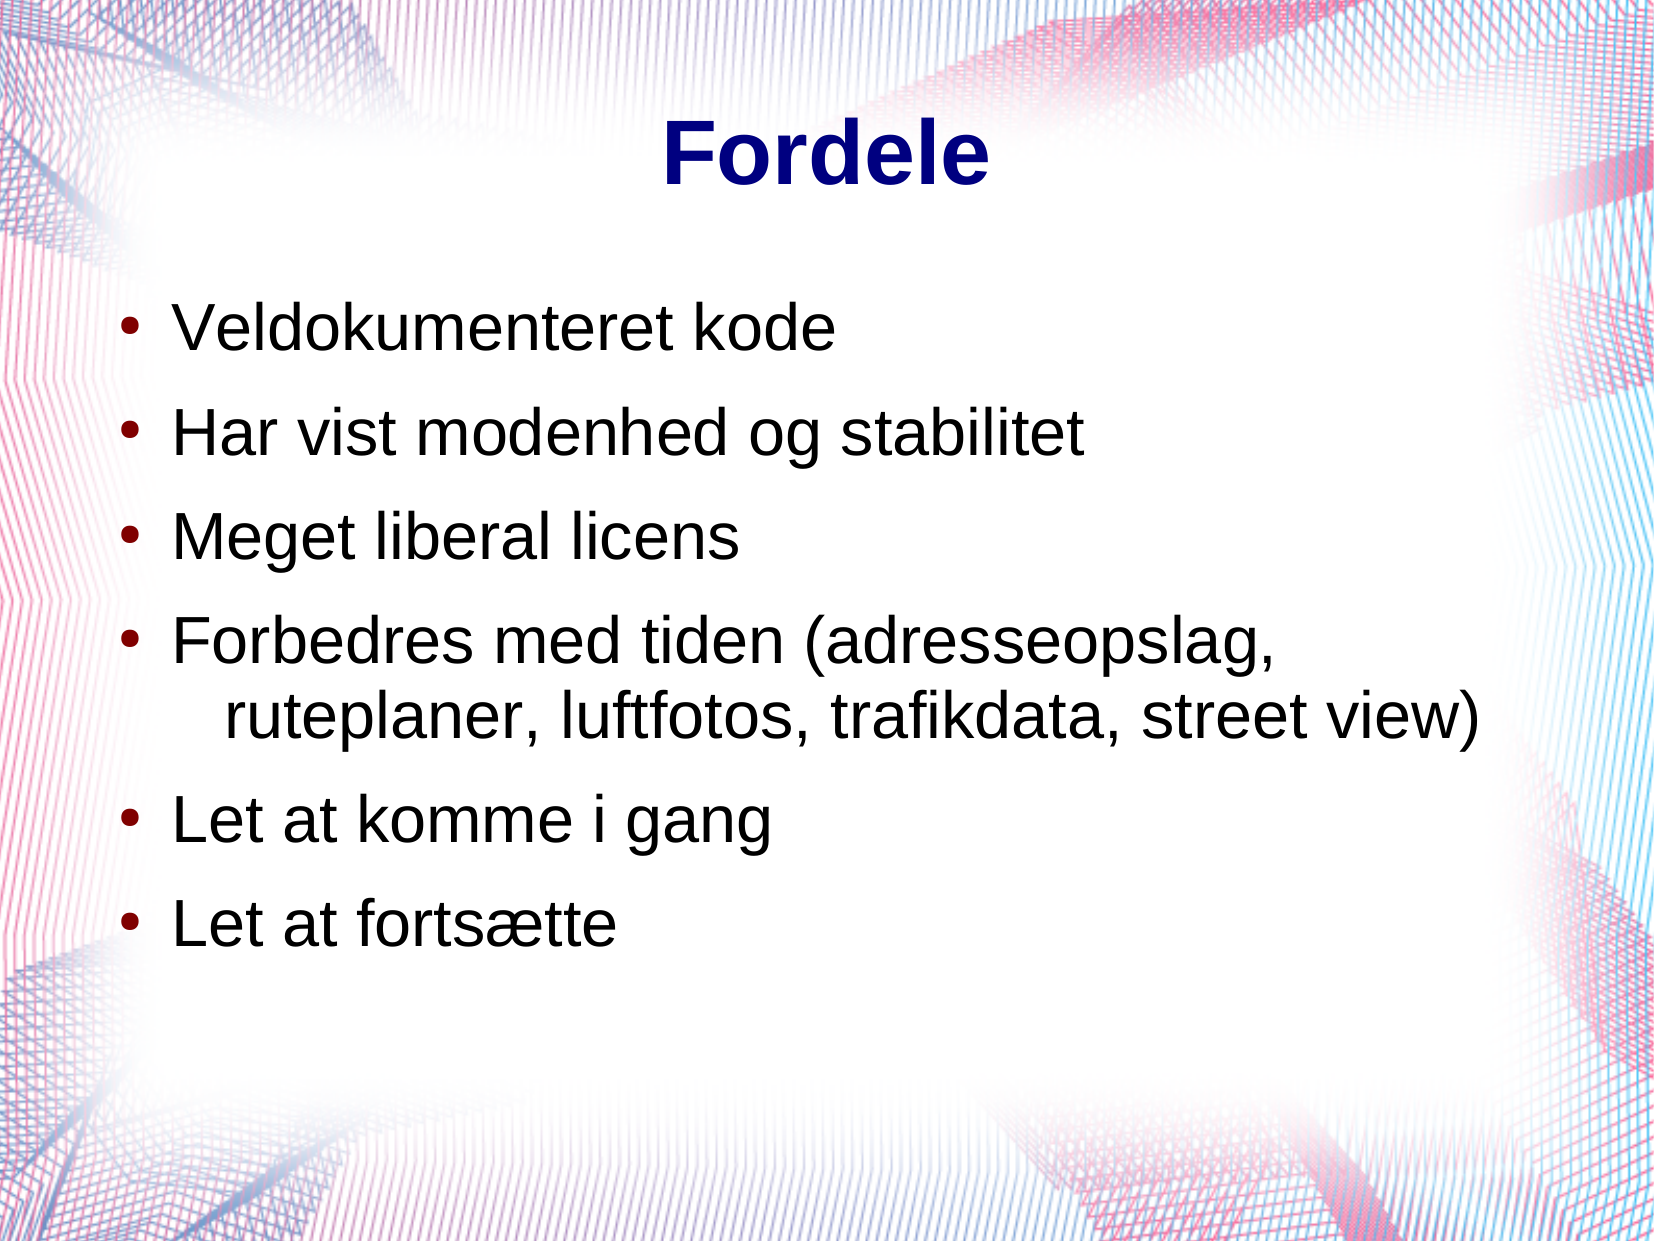

# Fordele
Veldokumenteret kode
Har vist modenhed og stabilitet
Meget liberal licens
Forbedres med tiden (adresseopslag, ruteplaner, luftfotos, trafikdata, street view)
Let at komme i gang
Let at fortsætte